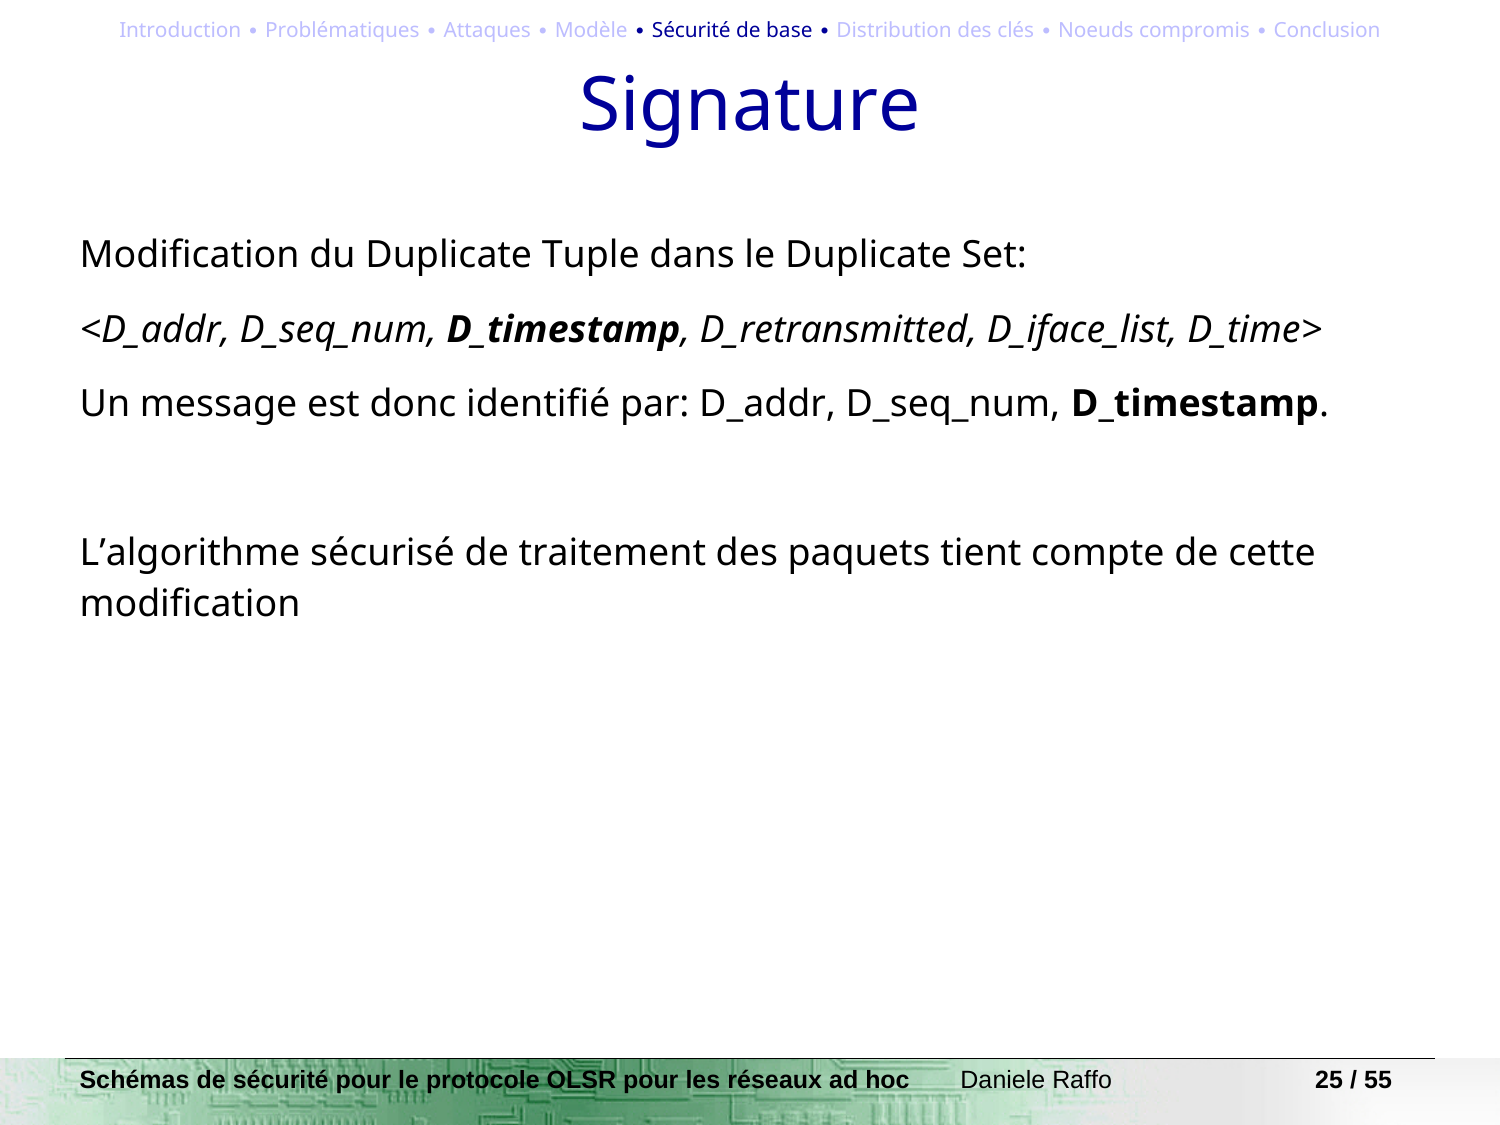

Introduction ∙ Problématiques ∙ Attaques ∙ Modèle ∙ Sécurité de base ∙ Distribution des clés ∙ Noeuds compromis ∙ Conclusion
Signature
Modification du Duplicate Tuple dans le Duplicate Set:
<D_addr, D_seq_num, D_timestamp, D_retransmitted, D_iface_list, D_time>
Un message est donc identifié par: D_addr, D_seq_num, D_timestamp.
L’algorithme sécurisé de traitement des paquets tient compte de cette modification
25
Schémas de sécurité pour le protocole OLSR pour les réseaux ad hoc Daniele Raffo